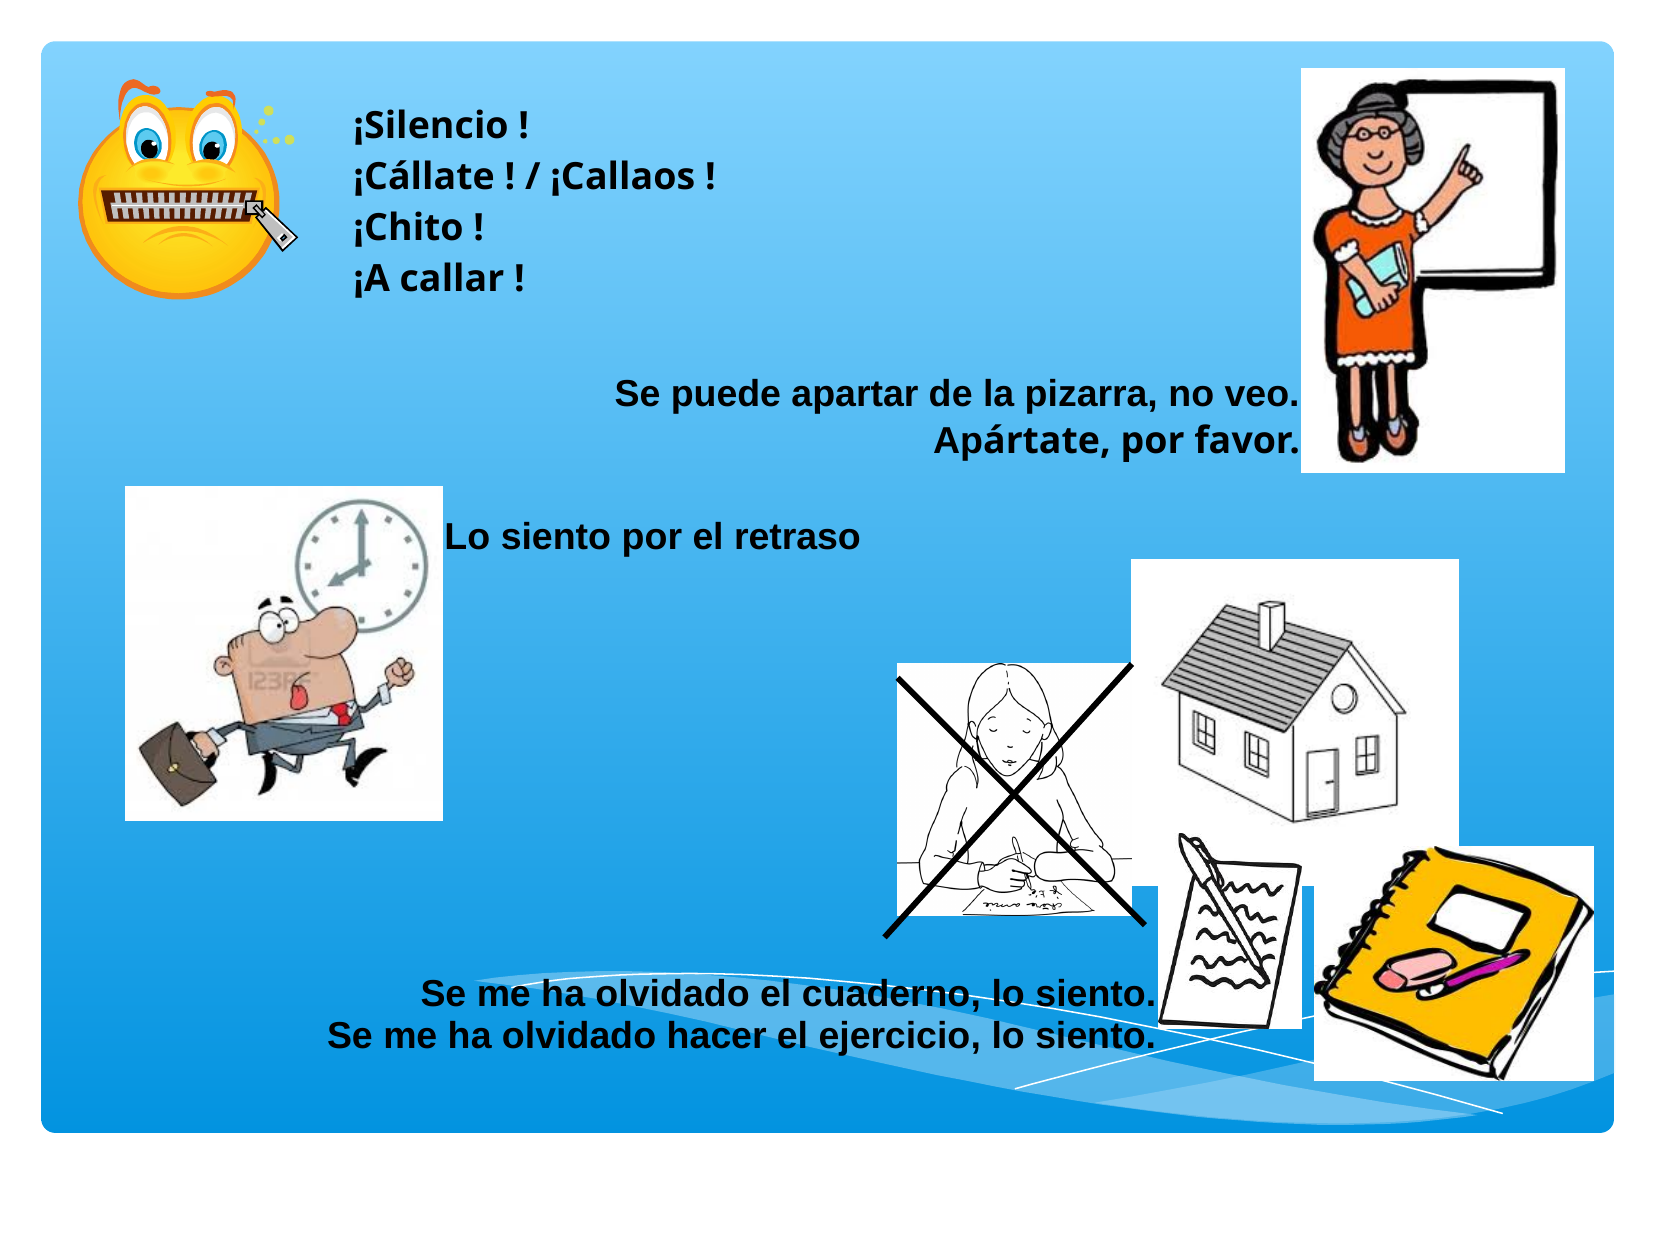

¡Silencio !
¡Cállate ! / ¡Callaos !
¡Chito !
¡A callar !
Se puede apartar de la pizarra, no veo.
Apártate, por favor.
Lo siento por el retraso
Se me ha olvidado el cuaderno, lo siento.
Se me ha olvidado hacer el ejercicio, lo siento.